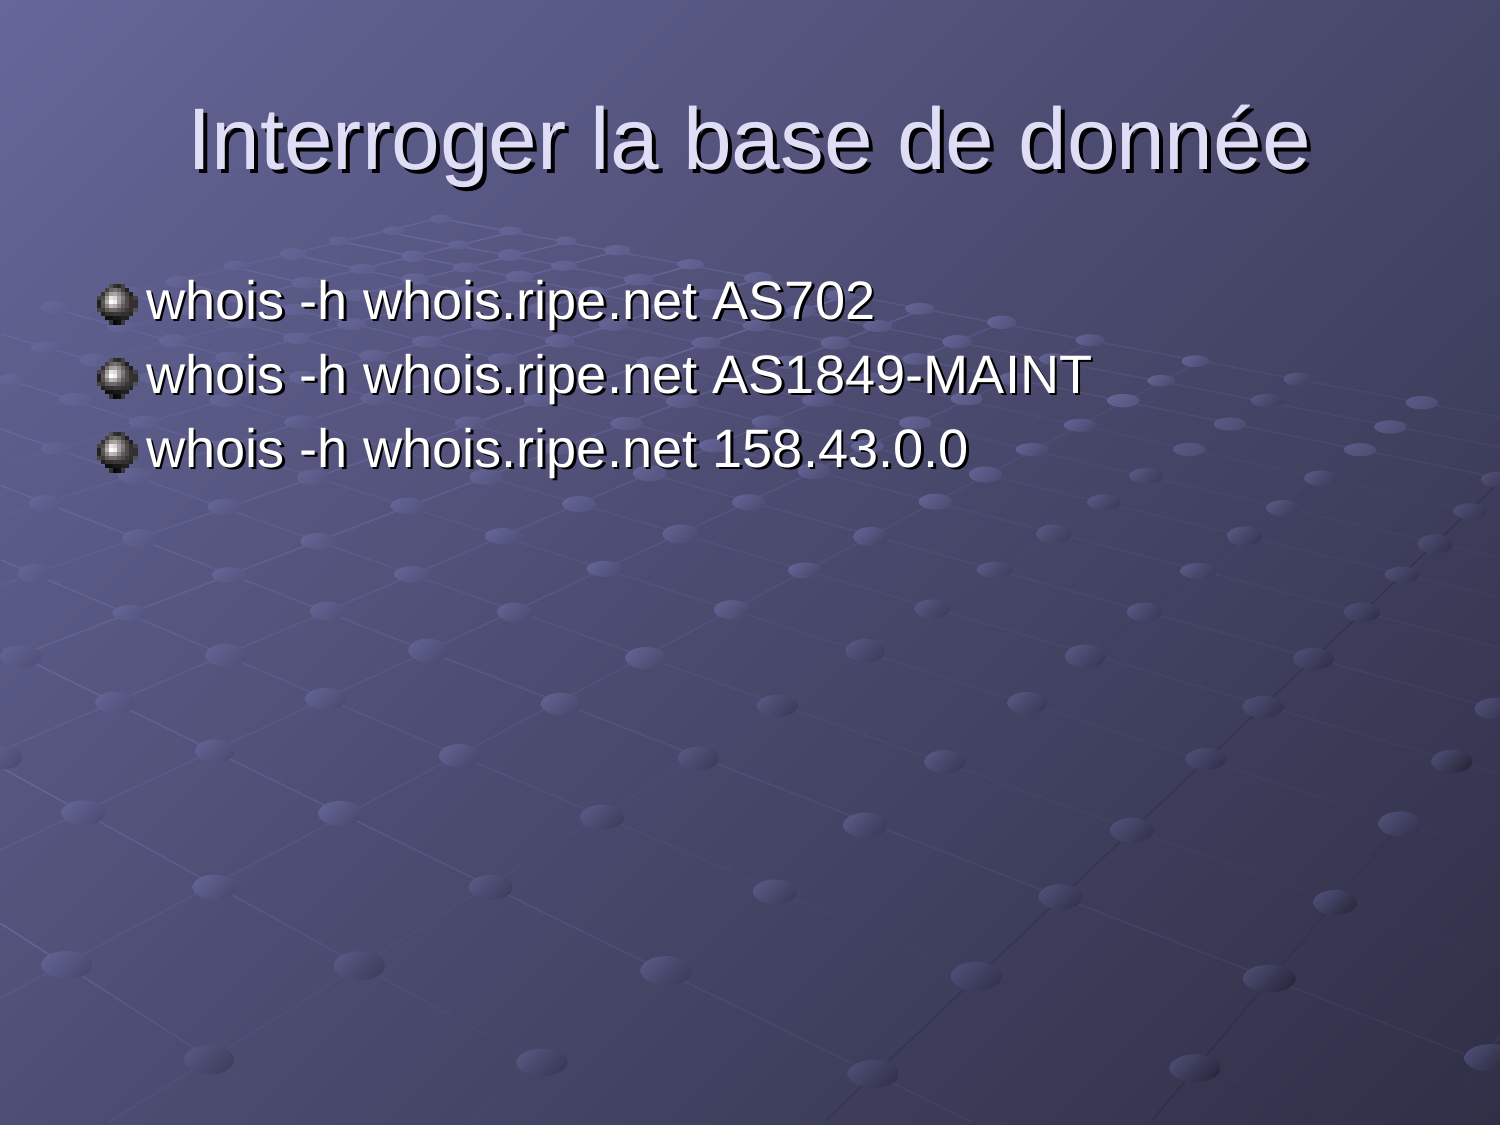

# Interroger la base de donnée
whois -h whois.ripe.net AS702
whois -h whois.ripe.net AS1849-MAINT
whois -h whois.ripe.net 158.43.0.0